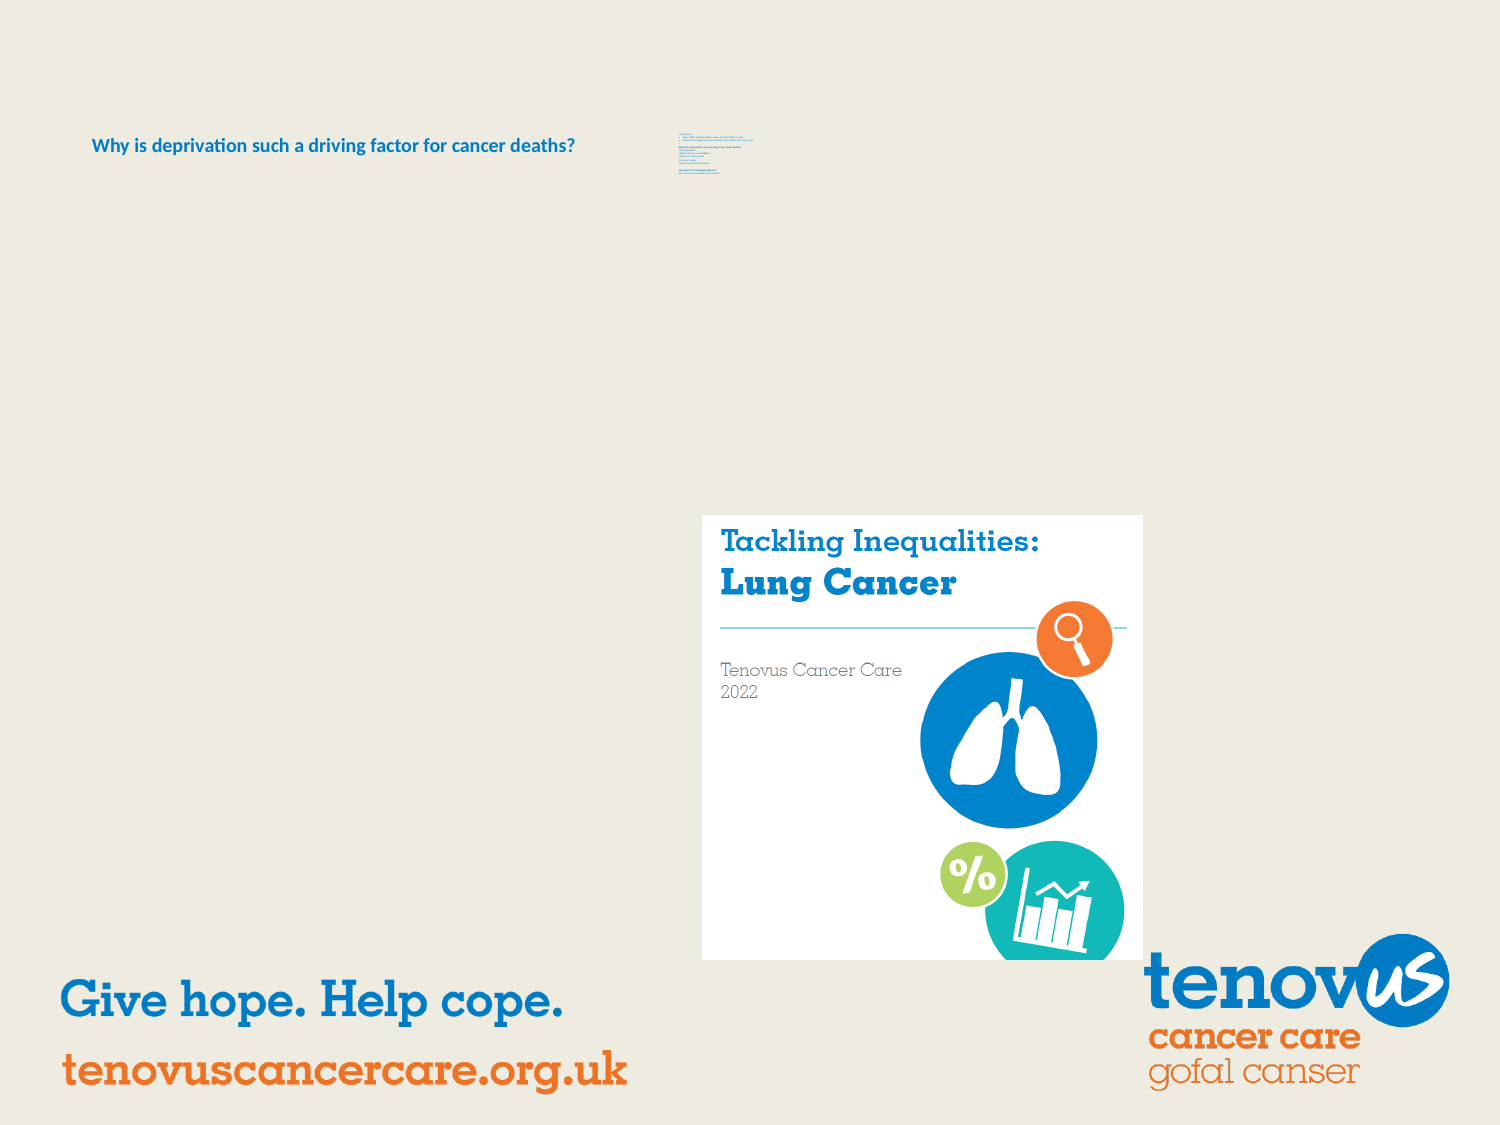

# Why is deprivation such a driving factor for cancer deaths?
Lung cancer
About 1800 deaths in Wales a year (of about 9000 a year)
≈555 of these deprivation associated cancer deaths are lung cancer
Why does deprivation cause so many lung cancer deaths?
Older population
Higher levels of co-morbidities
Increased smoking rates
Poorer air quality
Lower help-seeking behaviour
How does this knowledge help us?
We can plan our priorities and activities